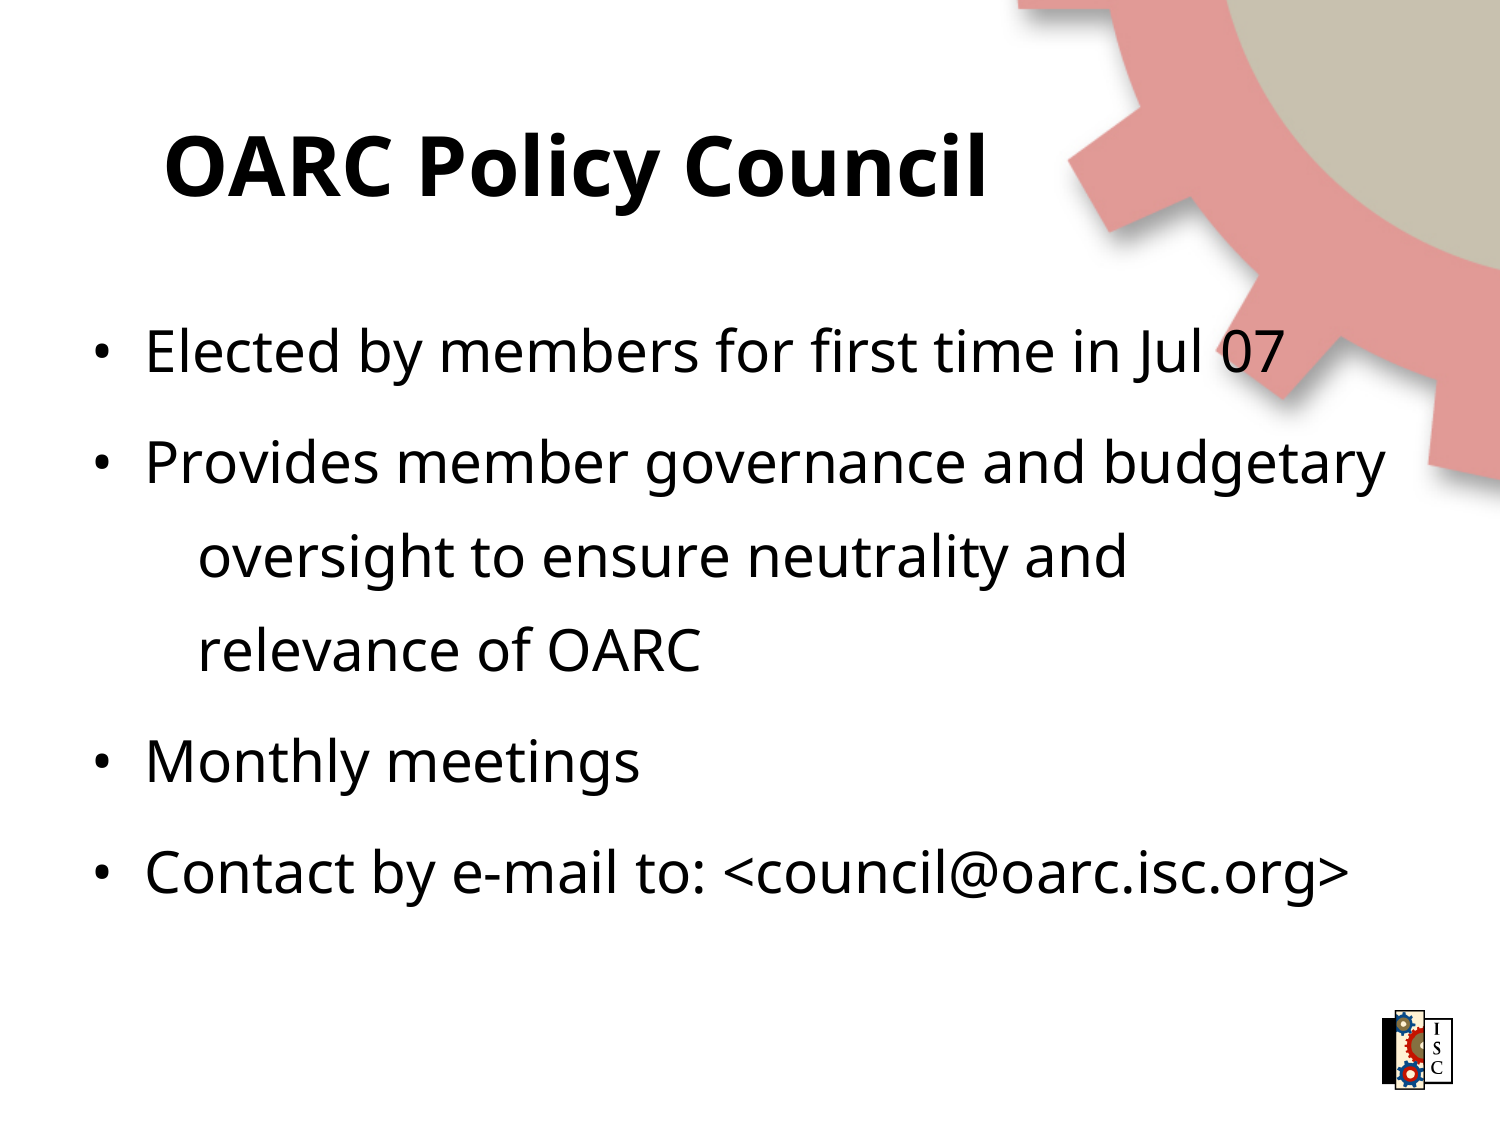

# OARC Policy Council
Elected by members for first time in Jul 07
Provides member governance and budgetary oversight to ensure neutrality and relevance of OARC
Monthly meetings
Contact by e-mail to: <council@oarc.isc.org>